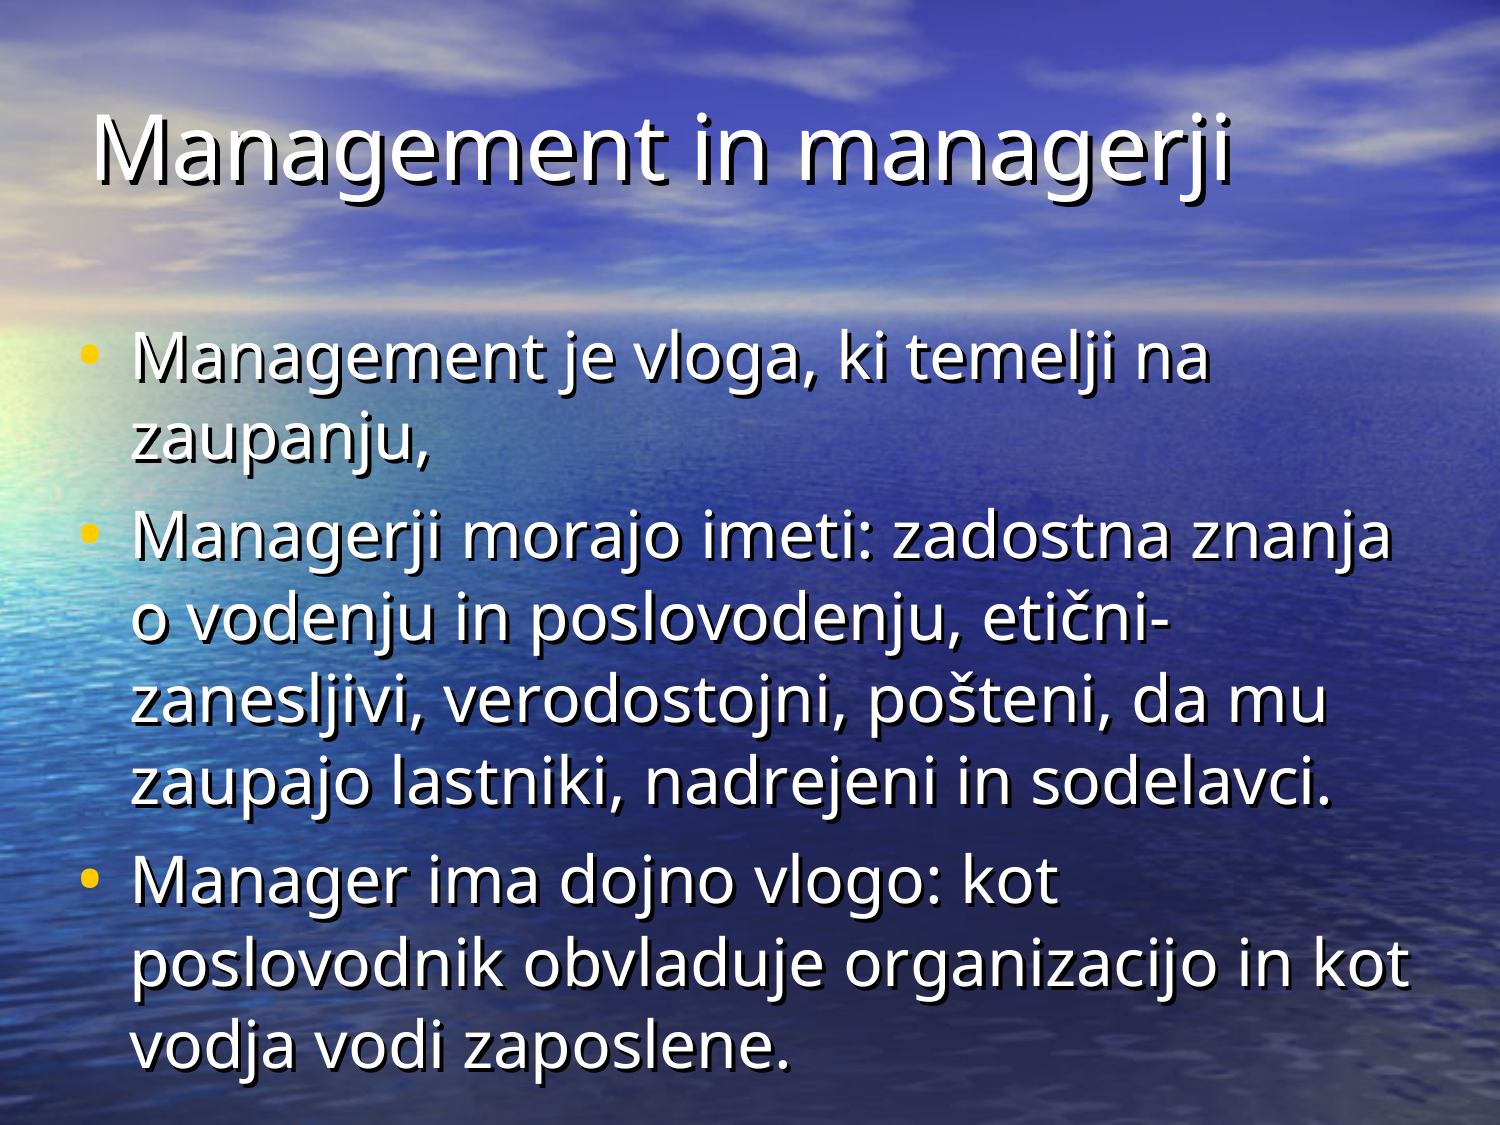

# Management in managerji
Management je vloga, ki temelji na zaupanju,
Managerji morajo imeti: zadostna znanja o vodenju in poslovodenju, etični-zanesljivi, verodostojni, pošteni, da mu zaupajo lastniki, nadrejeni in sodelavci.
Manager ima dojno vlogo: kot poslovodnik obvladuje organizacijo in kot vodja vodi zaposlene.